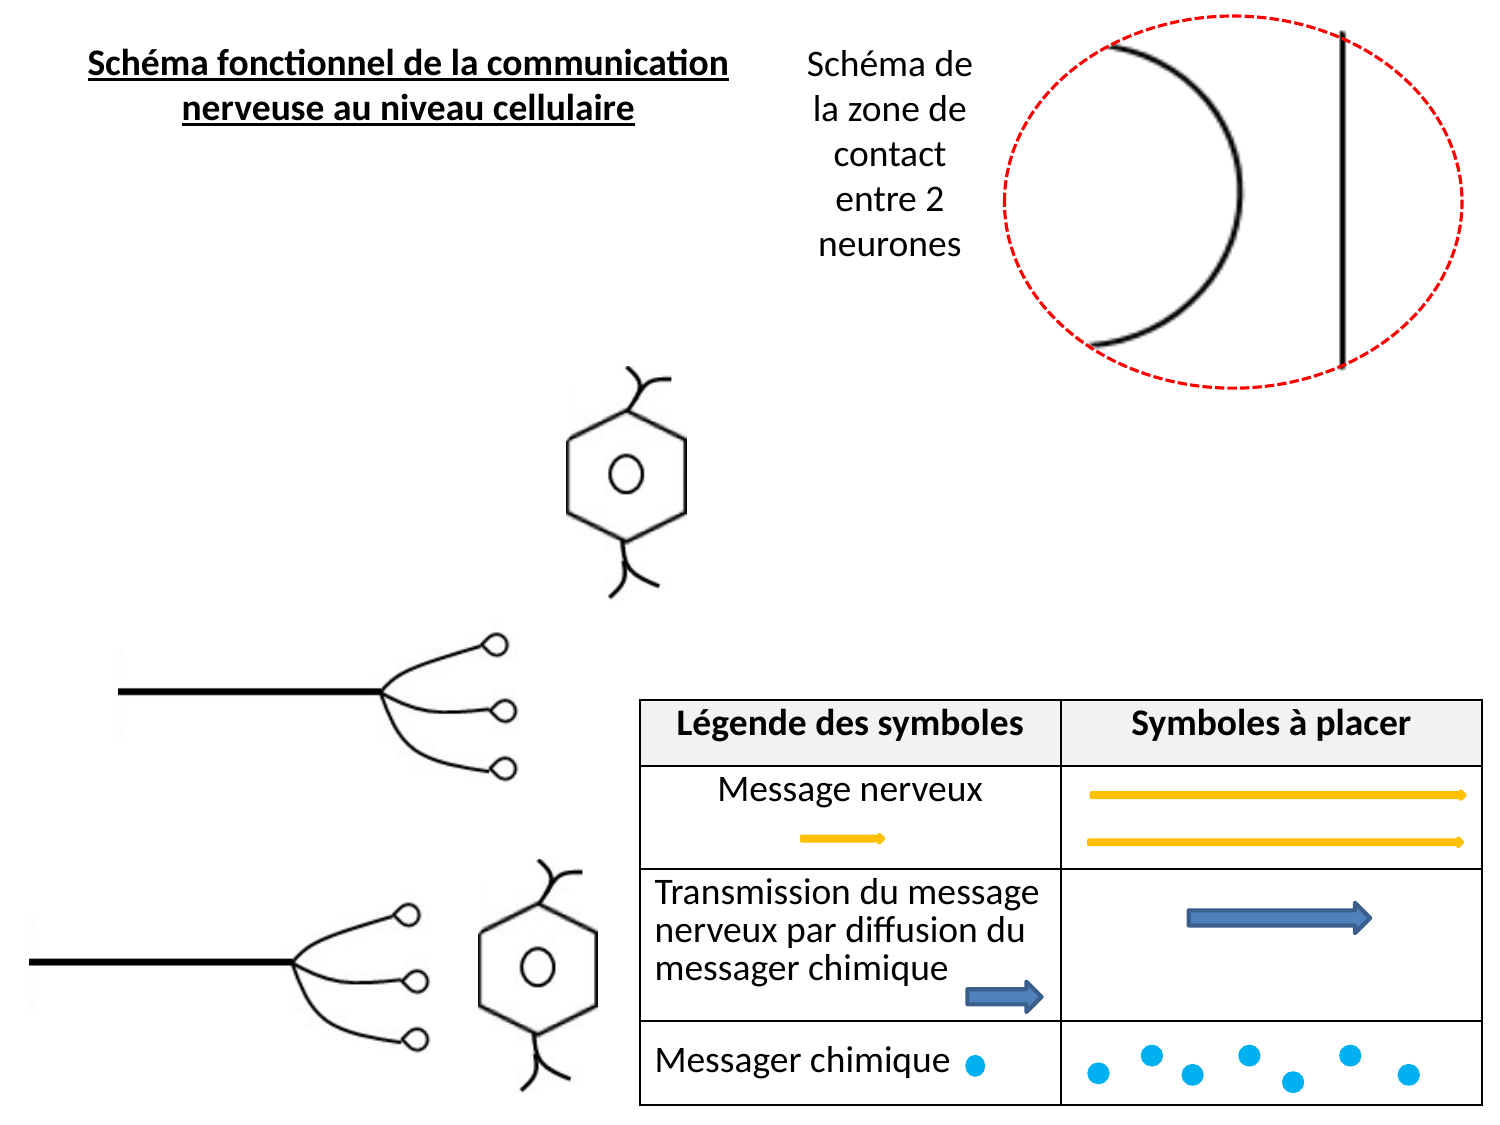

Schéma fonctionnel de la communication nerveuse au niveau cellulaire
Schéma de la zone de contact entre 2 neurones
| Légende des symboles | Symboles à placer |
| --- | --- |
| Message nerveux | |
| Transmission du message nerveux par diffusion du messager chimique | |
| Messager chimique | |